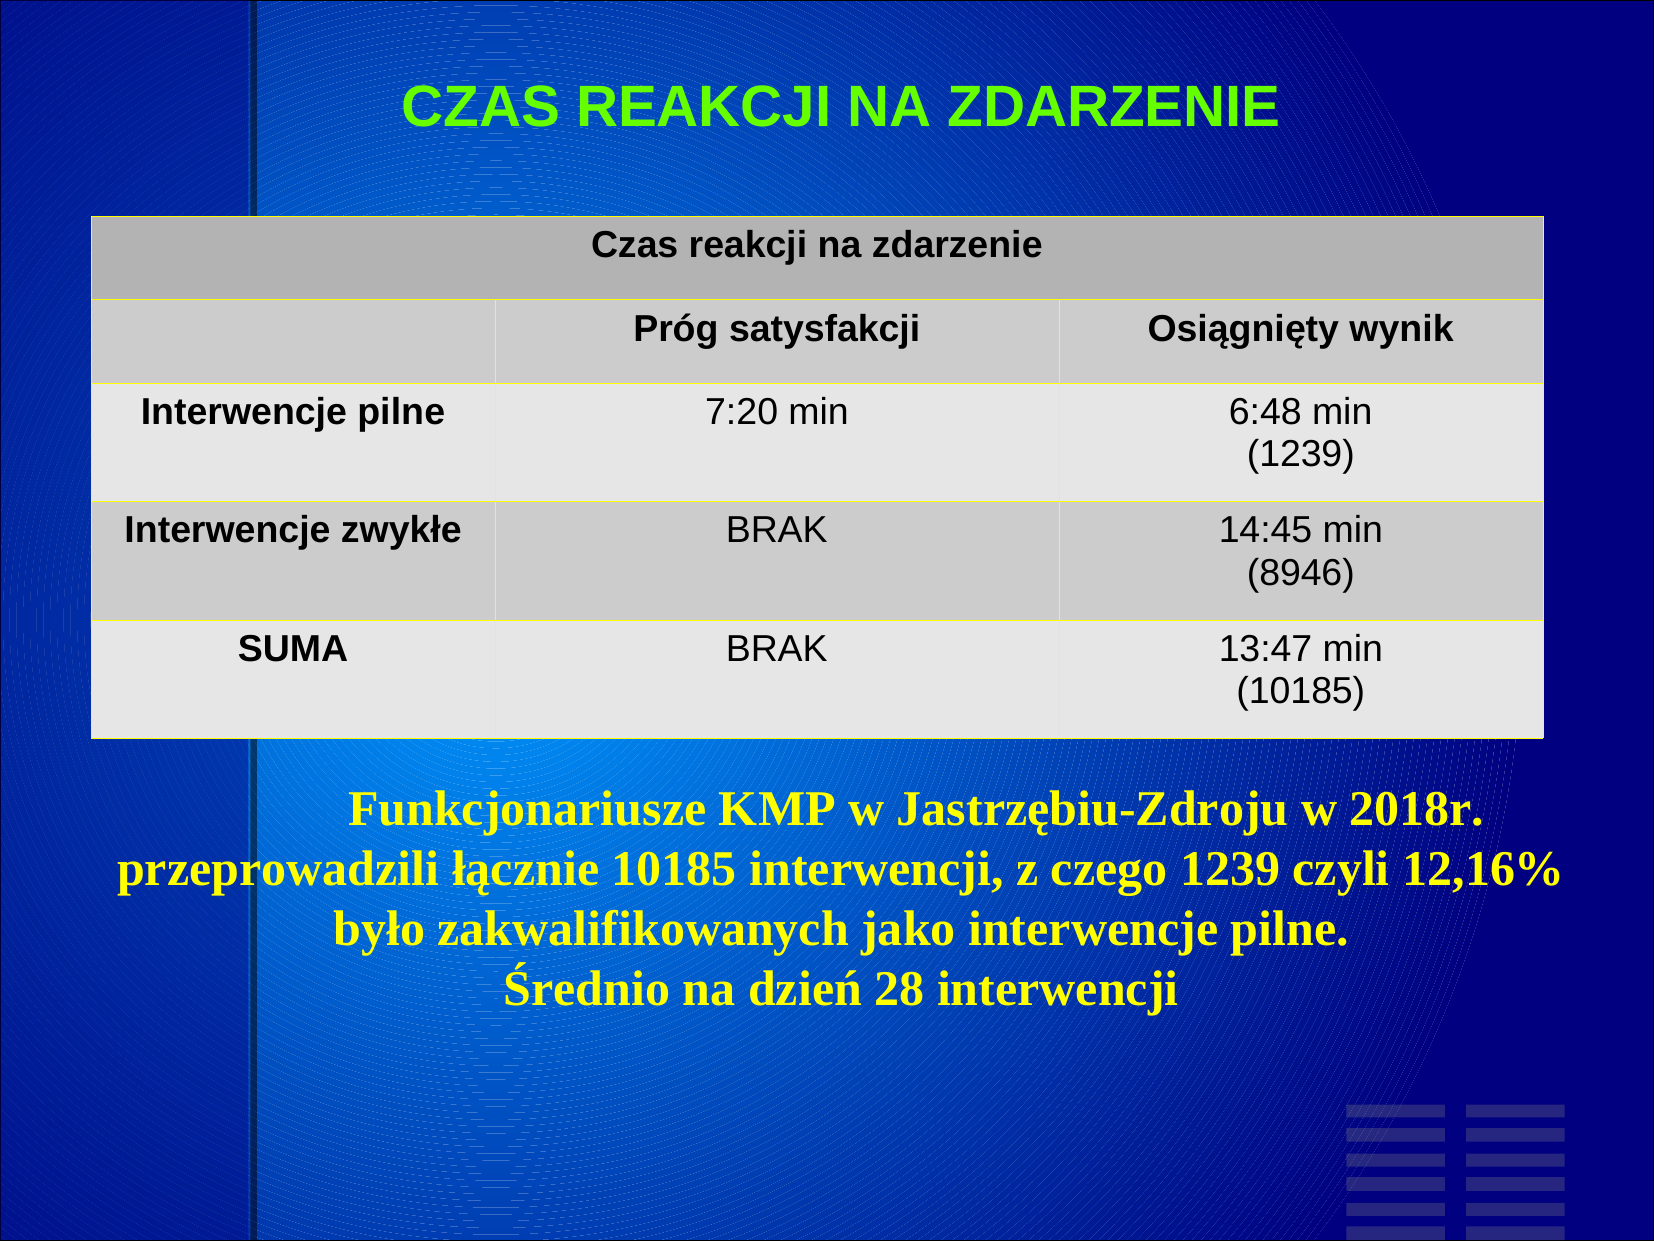

CZAS REAKCJI NA ZDARZENIE
| Czas reakcji na zdarzenie | | |
| --- | --- | --- |
| | Próg satysfakcji | Osiągnięty wynik |
| Interwencje pilne | 7:20 min | 6:48 min (1239) |
| Interwencje zwykłe | BRAK | 14:45 min (8946) |
| SUMA | BRAK | 13:47 min (10185) |
	Funkcjonariusze KMP w Jastrzębiu-Zdroju w 2018r. przeprowadzili łącznie 10185 interwencji, z czego 1239 czyli 12,16% było zakwalifikowanych jako interwencje pilne.
Średnio na dzień 28 interwencji